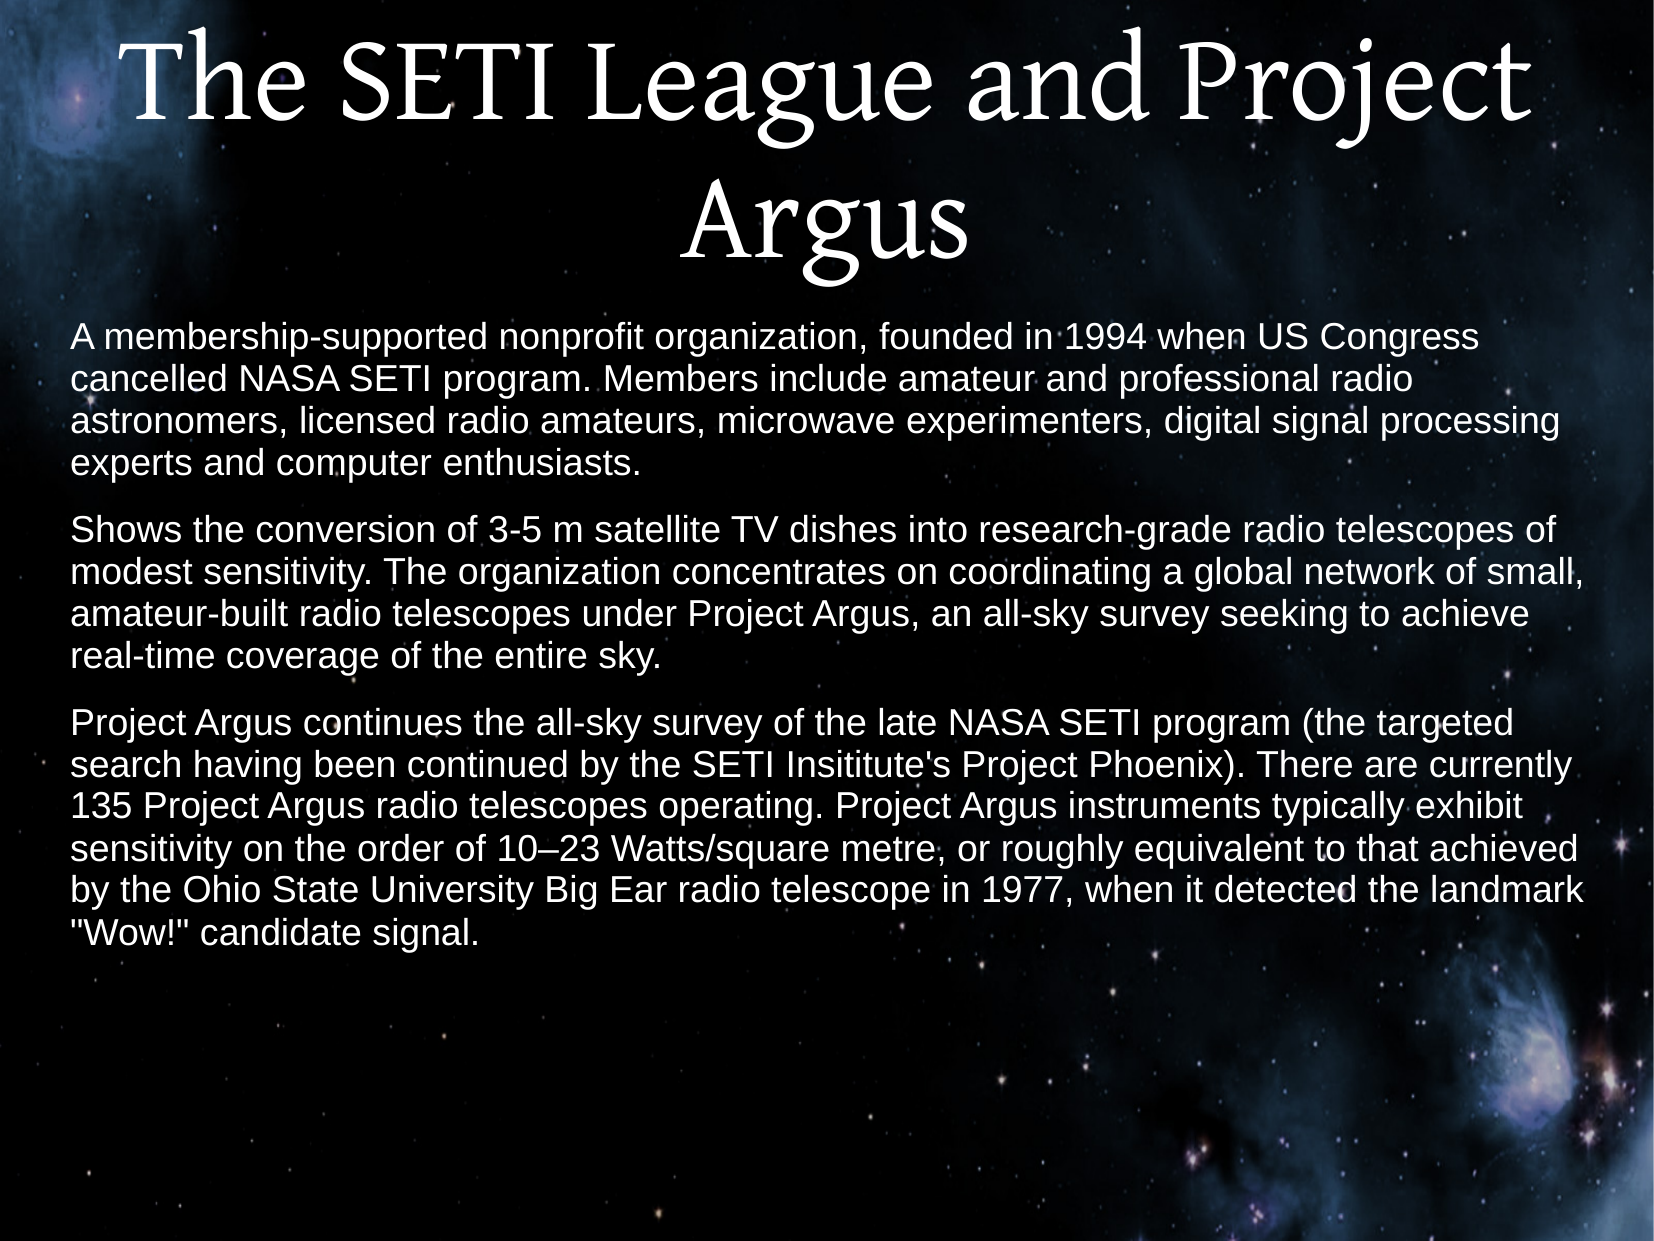

# The SETI League and Project Argus
A membership-supported nonprofit organization, founded in 1994 when US Congress cancelled NASA SETI program. Members include amateur and professional radio astronomers, licensed radio amateurs, microwave experimenters, digital signal processing experts and computer enthusiasts.
Shows the conversion of 3-5 m satellite TV dishes into research-grade radio telescopes of modest sensitivity. The organization concentrates on coordinating a global network of small, amateur-built radio telescopes under Project Argus, an all-sky survey seeking to achieve real-time coverage of the entire sky.
Project Argus continues the all-sky survey of the late NASA SETI program (the targeted search having been continued by the SETI Insititute's Project Phoenix). There are currently 135 Project Argus radio telescopes operating. Project Argus instruments typically exhibit sensitivity on the order of 10–23 Watts/square metre, or roughly equivalent to that achieved by the Ohio State University Big Ear radio telescope in 1977, when it detected the landmark "Wow!" candidate signal.